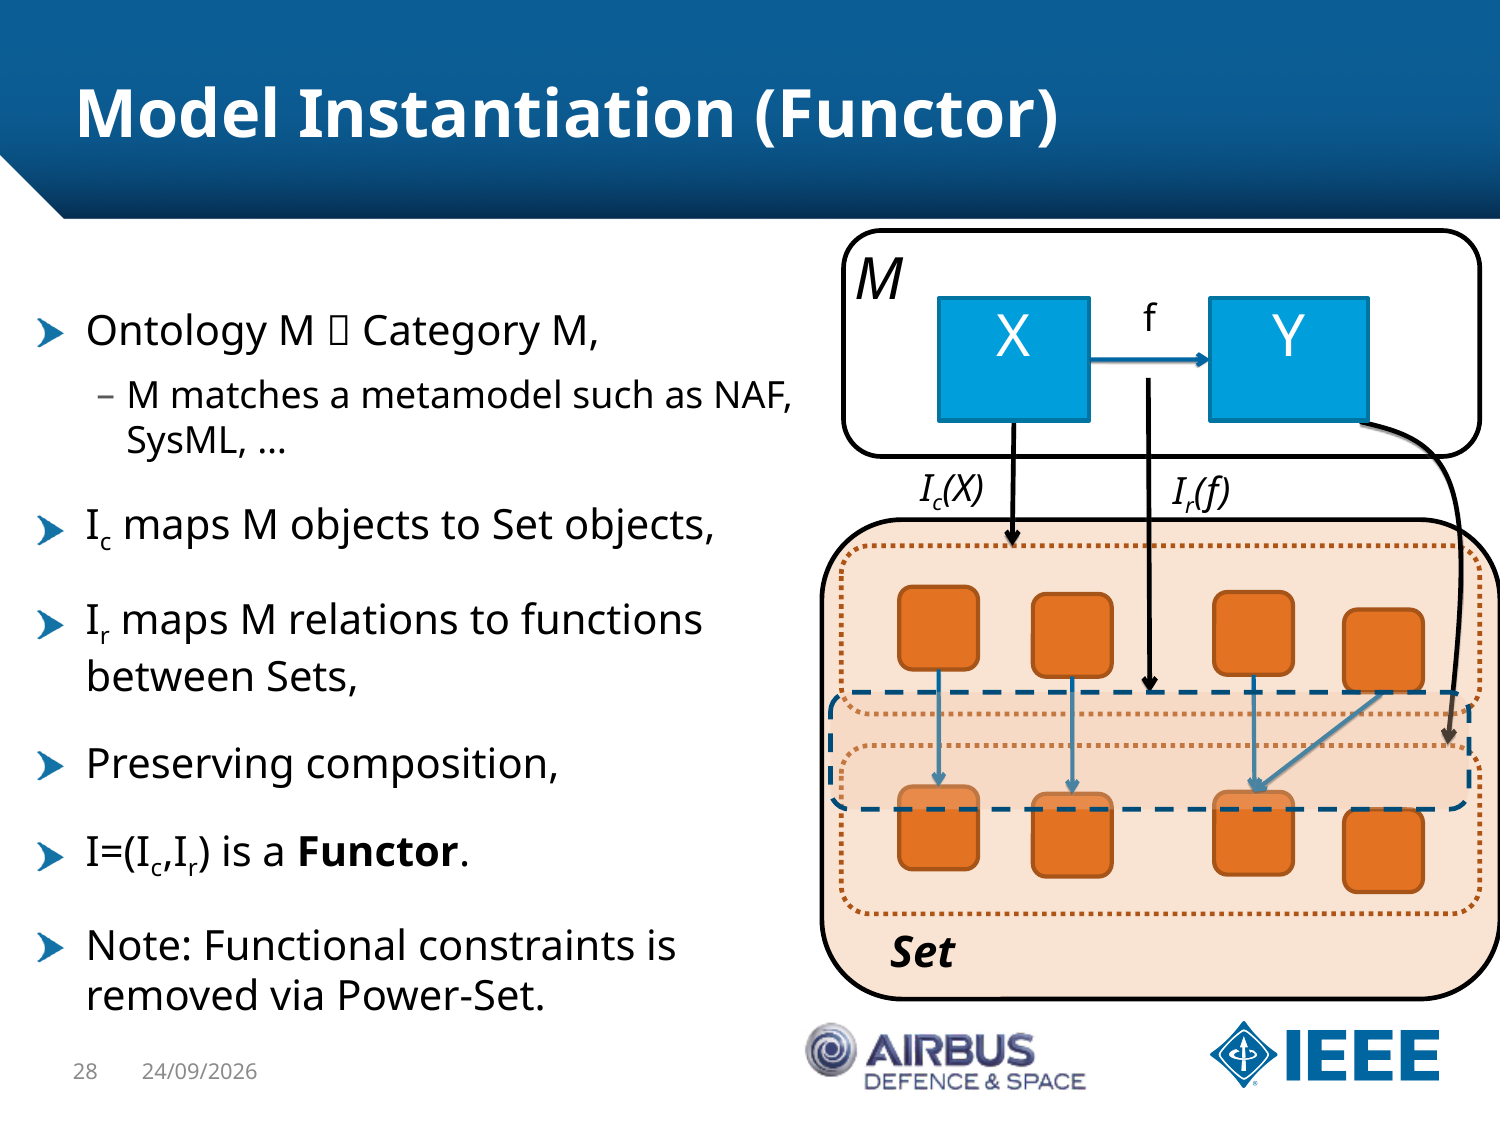

# Model Instantiation (Functor)
M
f
Ontology M  Category M,
M matches a metamodel such as NAF, SysML, …
Ic maps M objects to Set objects,
Ir maps M relations to functions between Sets,
Preserving composition,
I=(Ic,Ir) is a Functor.
Note: Functional constraints is removed via Power-Set.
X
Y
Ir(f)
Ic(X)
 Set